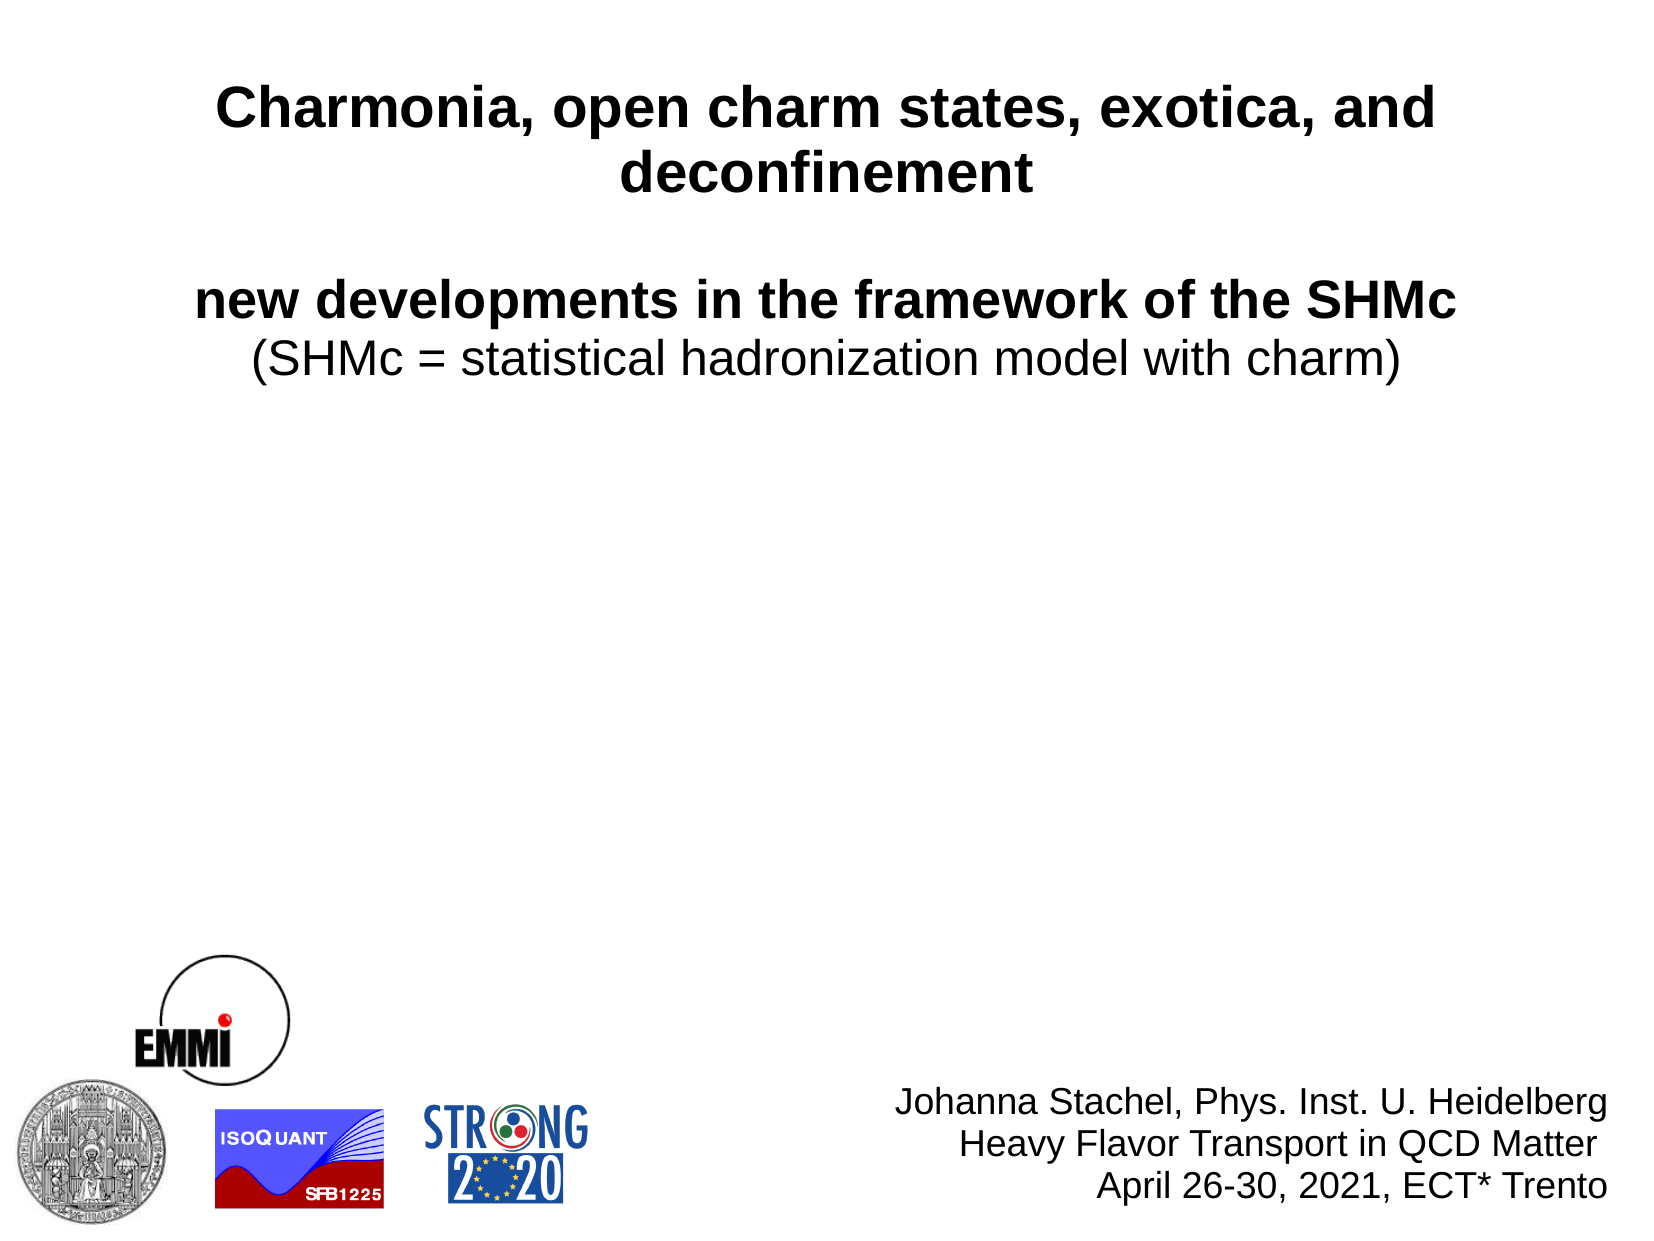

# Charmonia, open charm states, exotica, and deconfinement new developments in the framework of the SHMc (SHMc = statistical hadronization model with charm)
Johanna Stachel, Phys. Inst. U. Heidelberg
Heavy Flavor Transport in QCD Matter
April 26-30, 2021, ECT* Trento